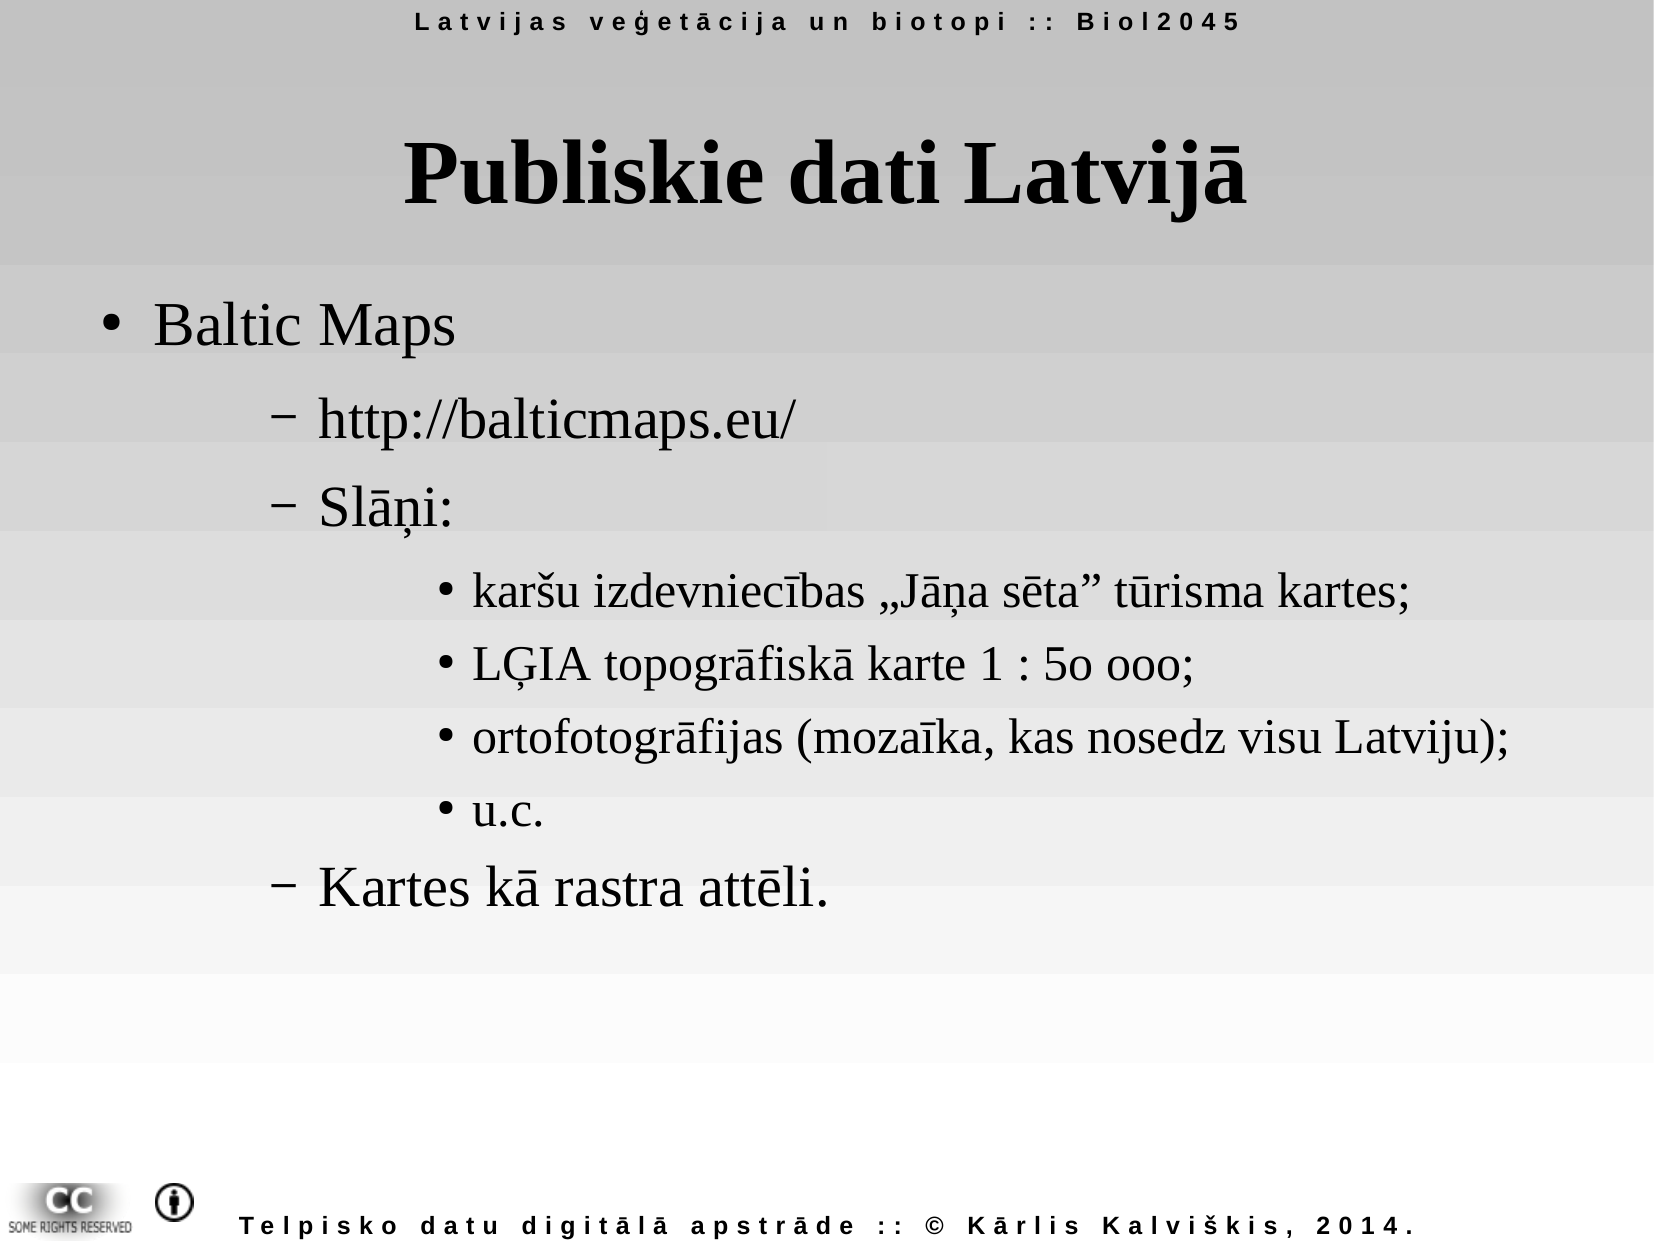

# Publiskie dati Latvijā
Baltic Maps
http://balticmaps.eu/
Slāņi:
karšu izdevniecības „Jāņa sēta” tūrisma kartes;
LĢIA topogrāfiskā karte 1 : 5o ooo;
ortofotogrāfijas (mozaīka, kas nosedz visu Latviju);
u.c.
Kartes kā rastra attēli.